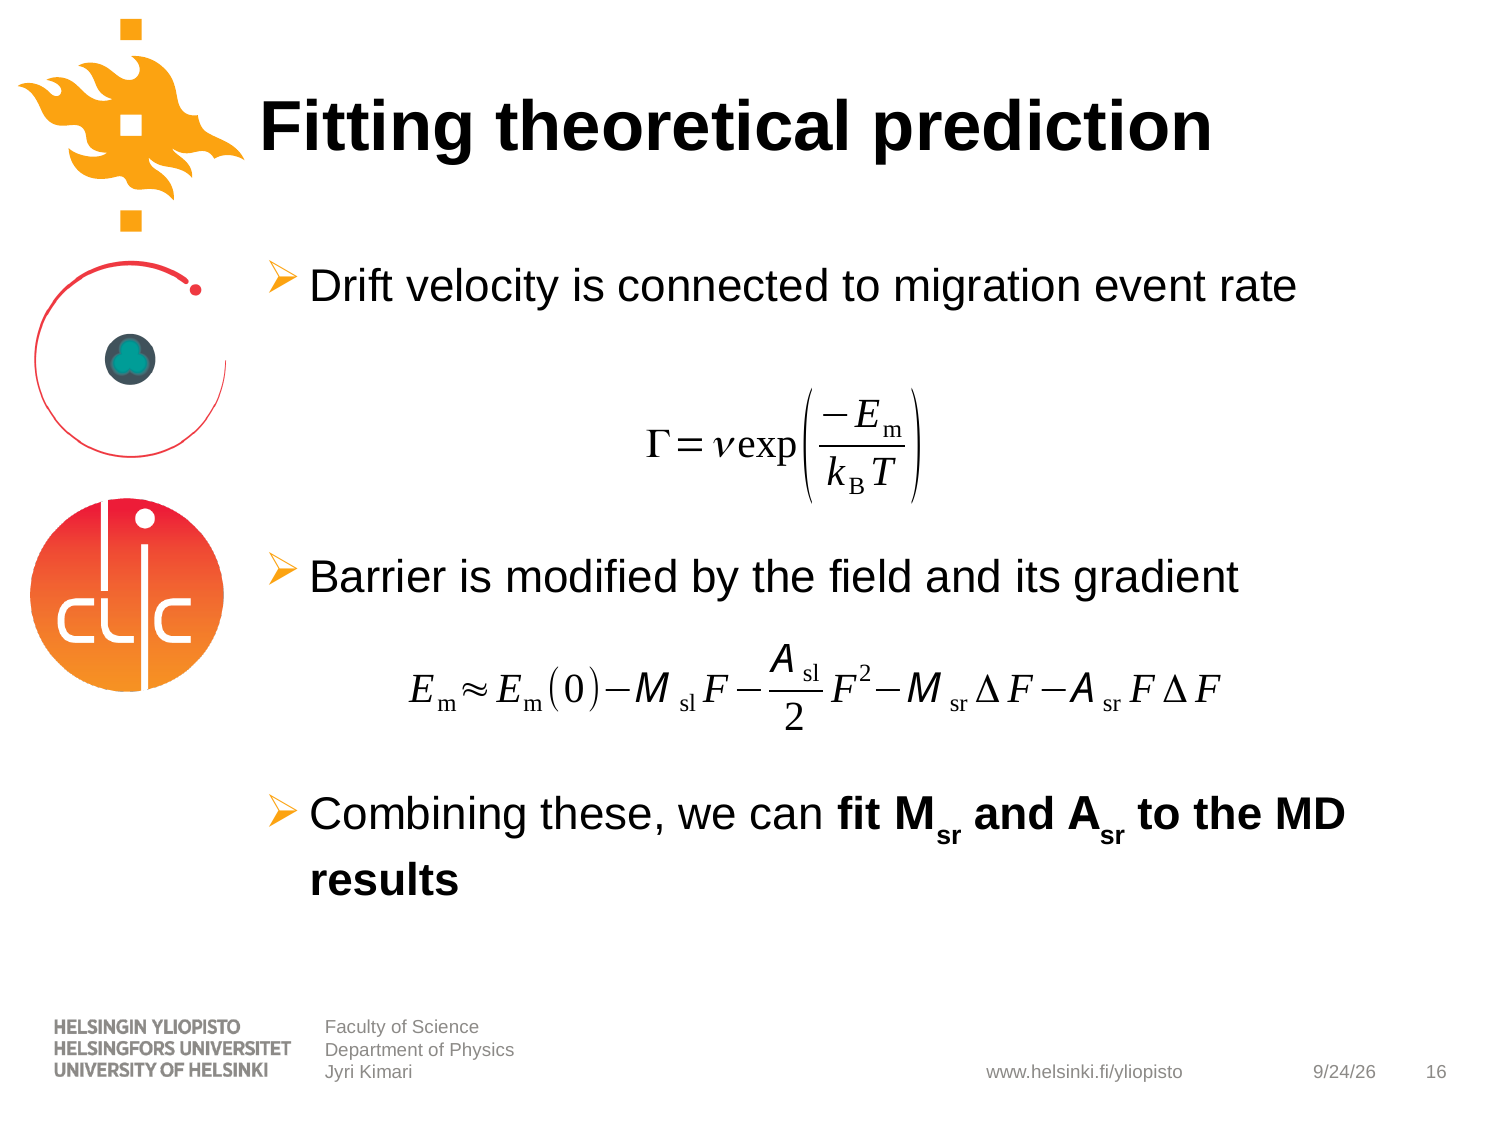

# Fitting theoretical prediction
Drift velocity is connected to migration event rate
Barrier is modified by the field and its gradient
Combining these, we can fit Msr and Asr to the MD results
Faculty of Science
Department of Physics
Jyri Kimari